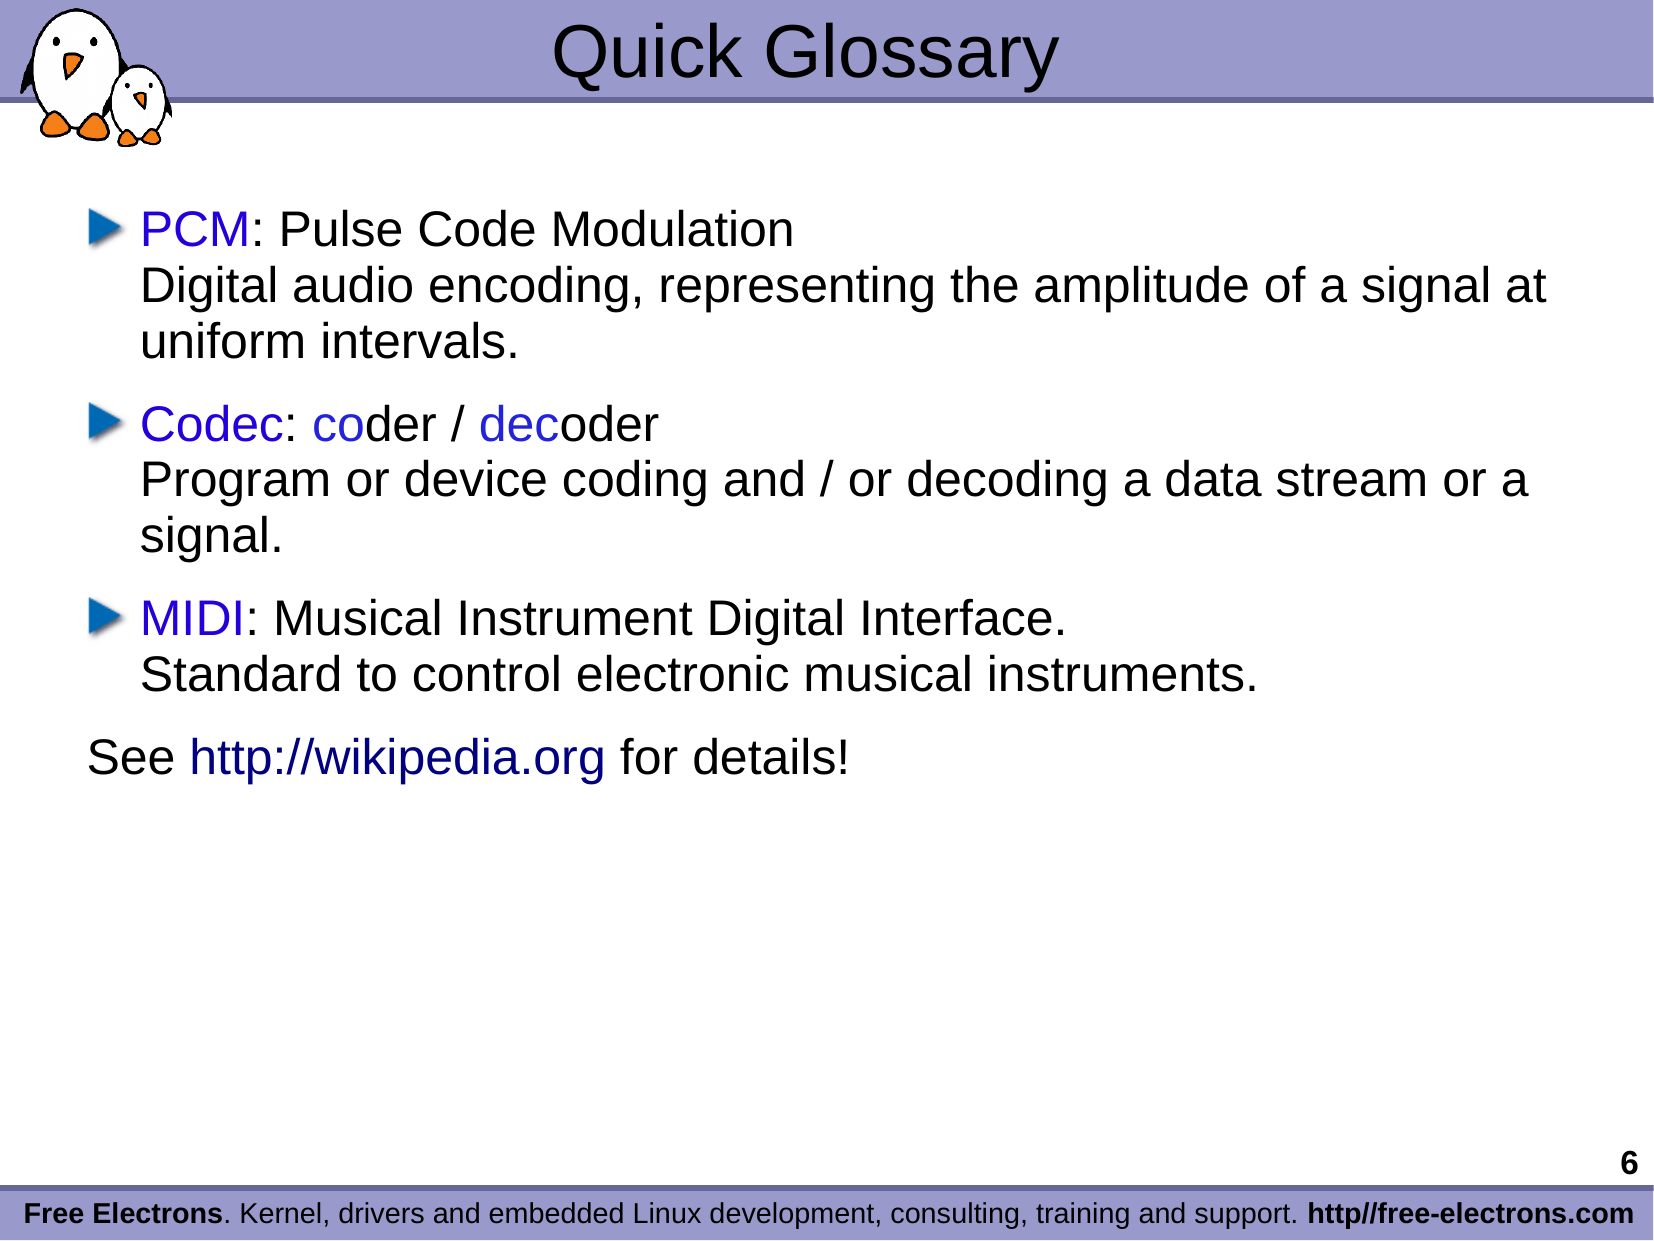

# Quick Glossary
PCM: Pulse Code Modulation
Digital audio encoding, representing the amplitude of a signal at uniform intervals.
Codec: coder / decoder
Program or device coding and / or decoding a data stream or a signal.
MIDI: Musical Instrument Digital Interface.
Standard to control electronic musical instruments.
See http://wikipedia.org for details!